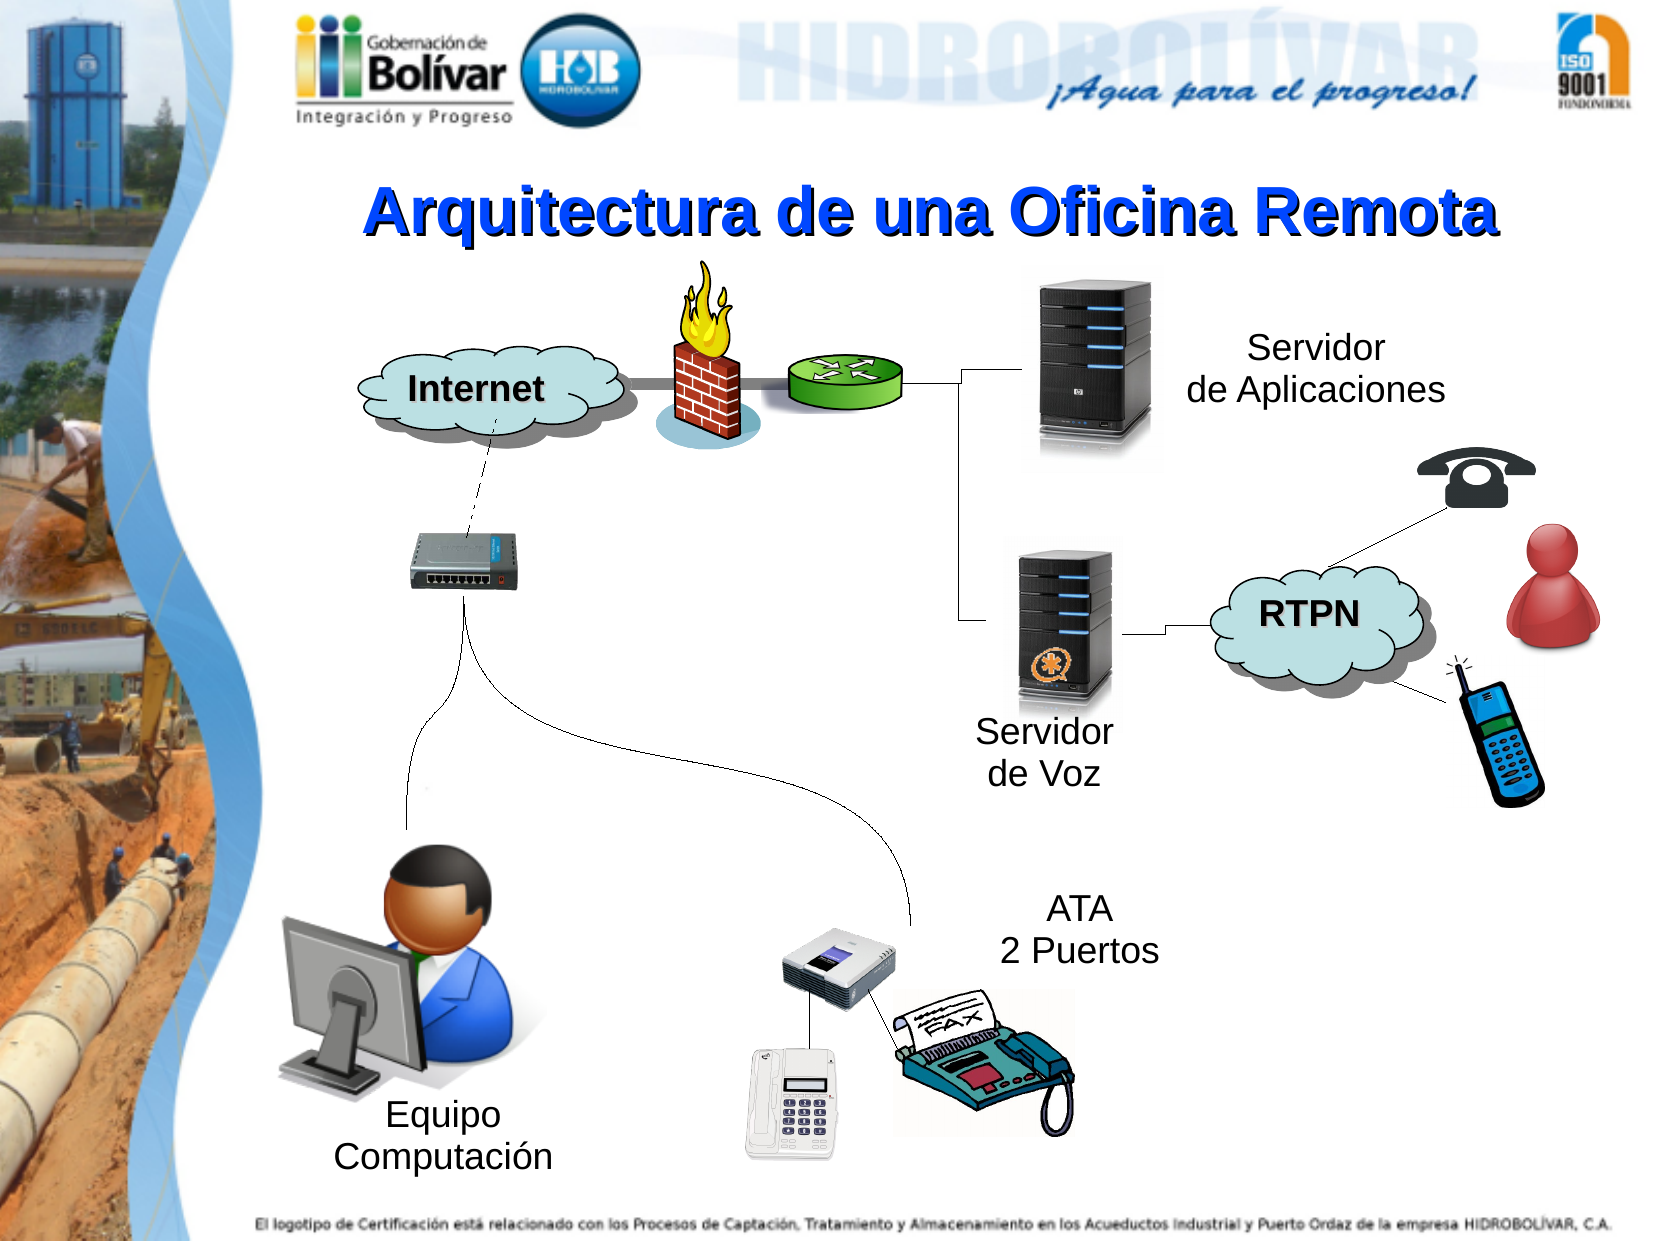

# Arquitectura de una Oficina Remota
Servidor
de Aplicaciones
Internet
RTPN
Servidor
de Voz
ATA
2 Puertos
Equipo
Computación